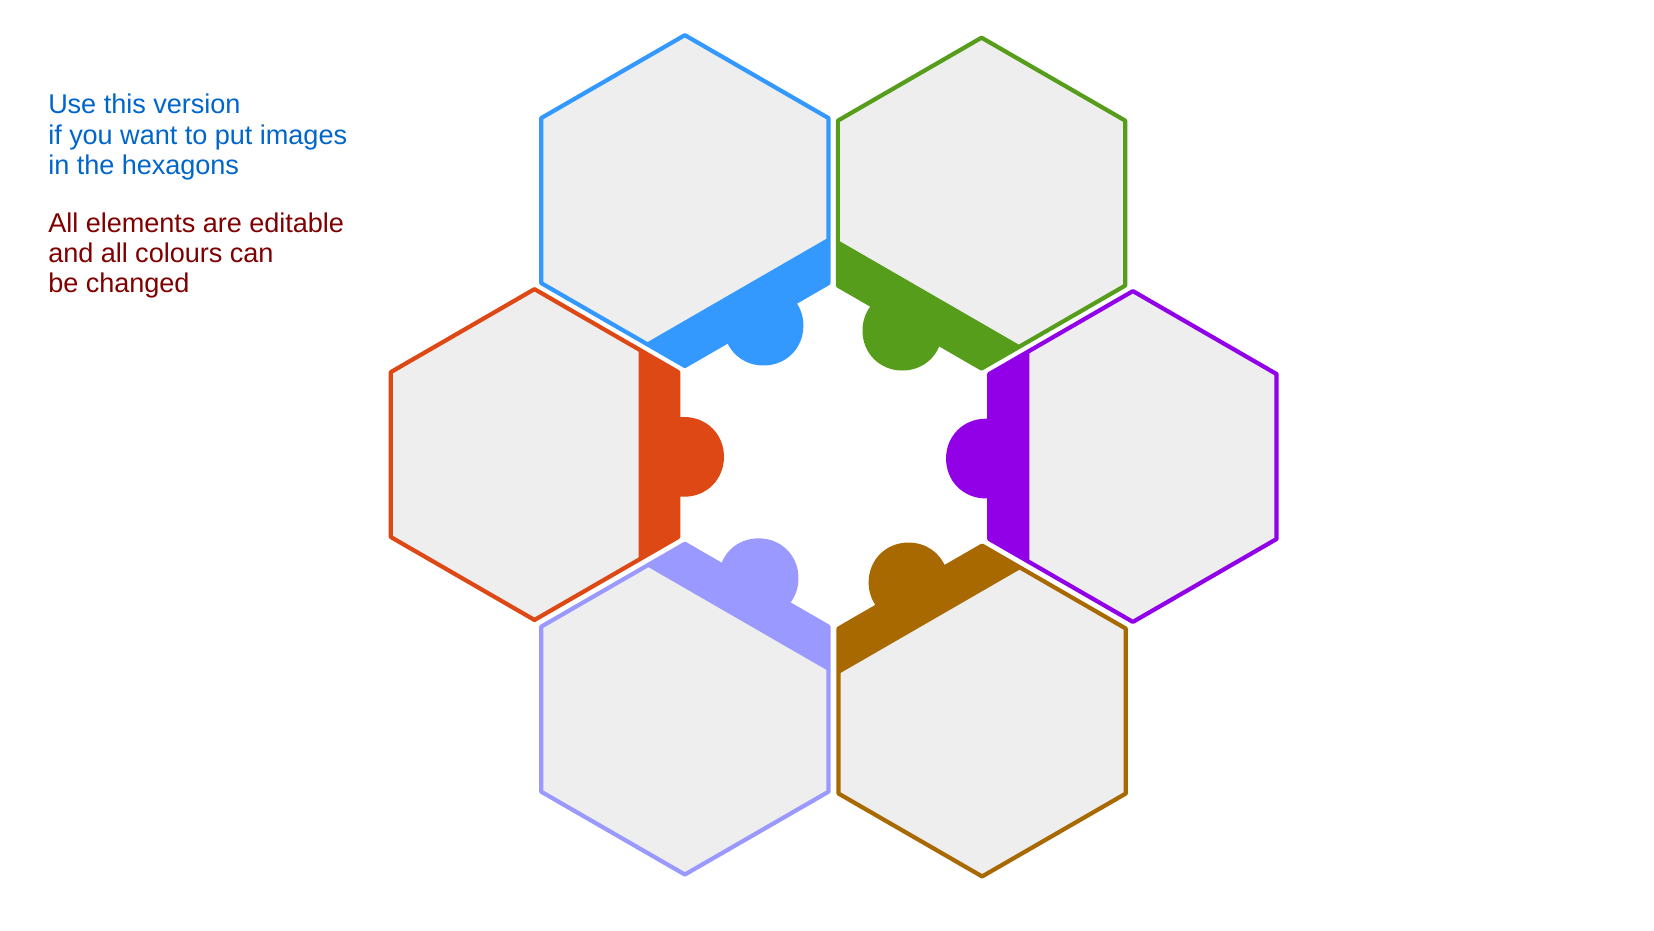

Use this version
if you want to put images
in the hexagons
All elements are editable
and all colours can
be changed